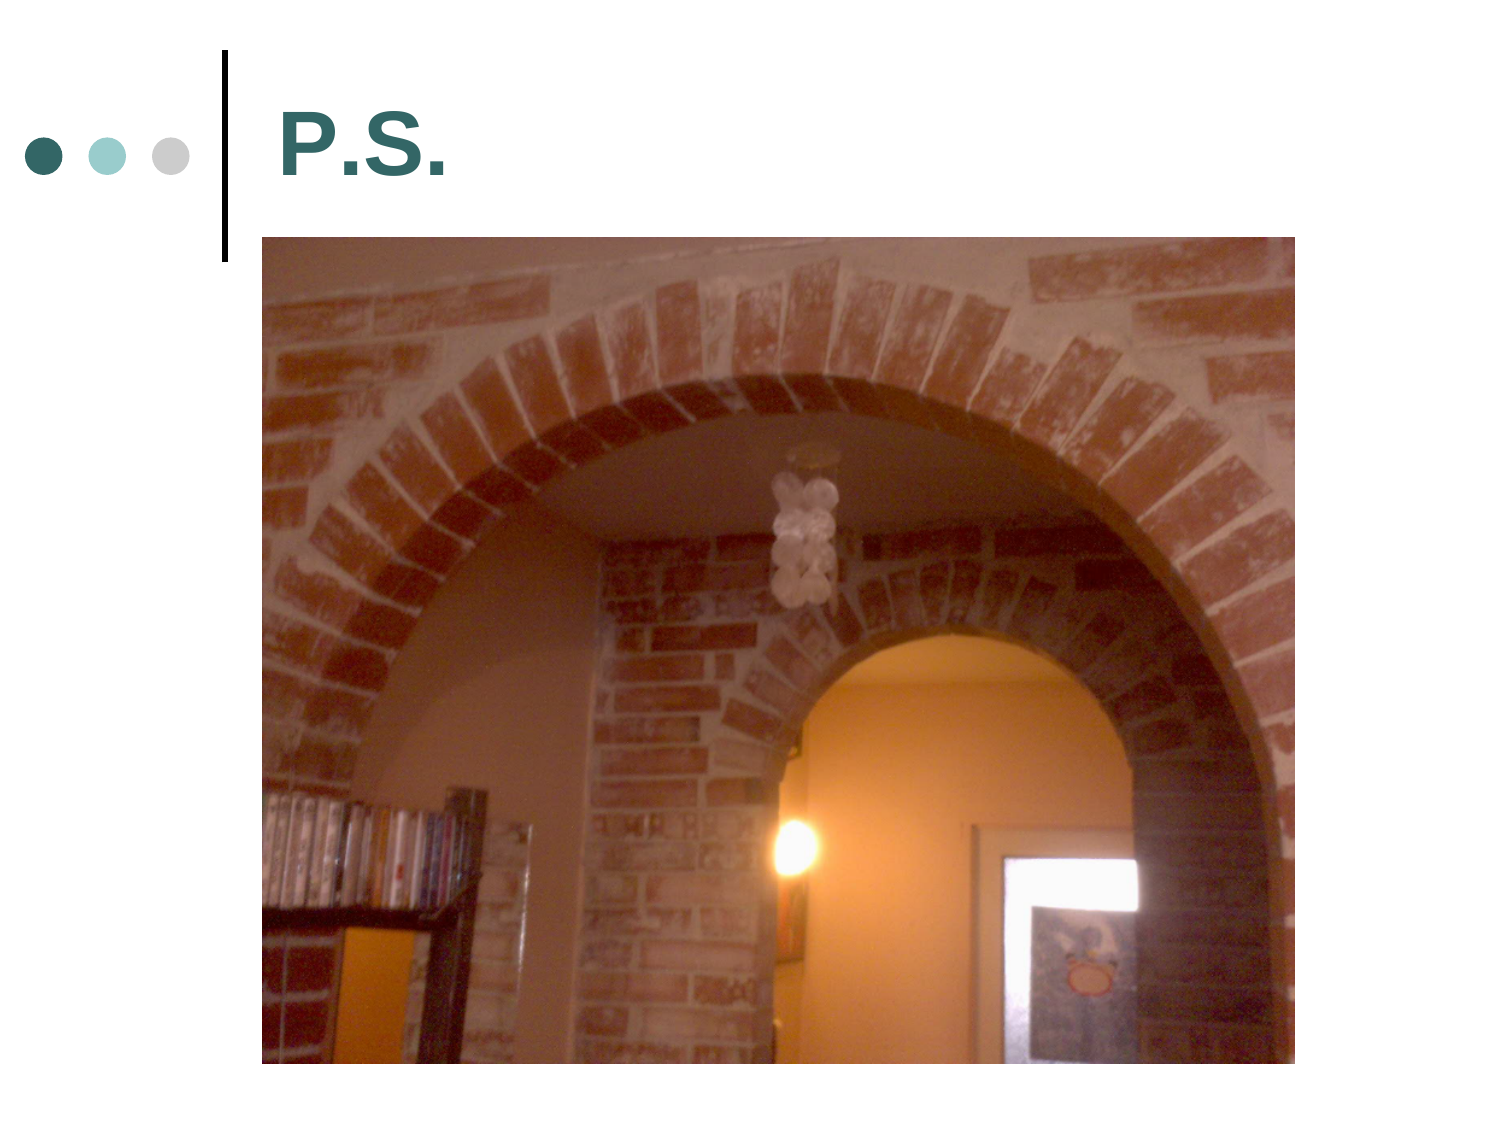

P.S.
# KAŽDÝ UČITEL FYZIKY MÁ DOMA VLASTNORUČNÍ OBLOUK
11